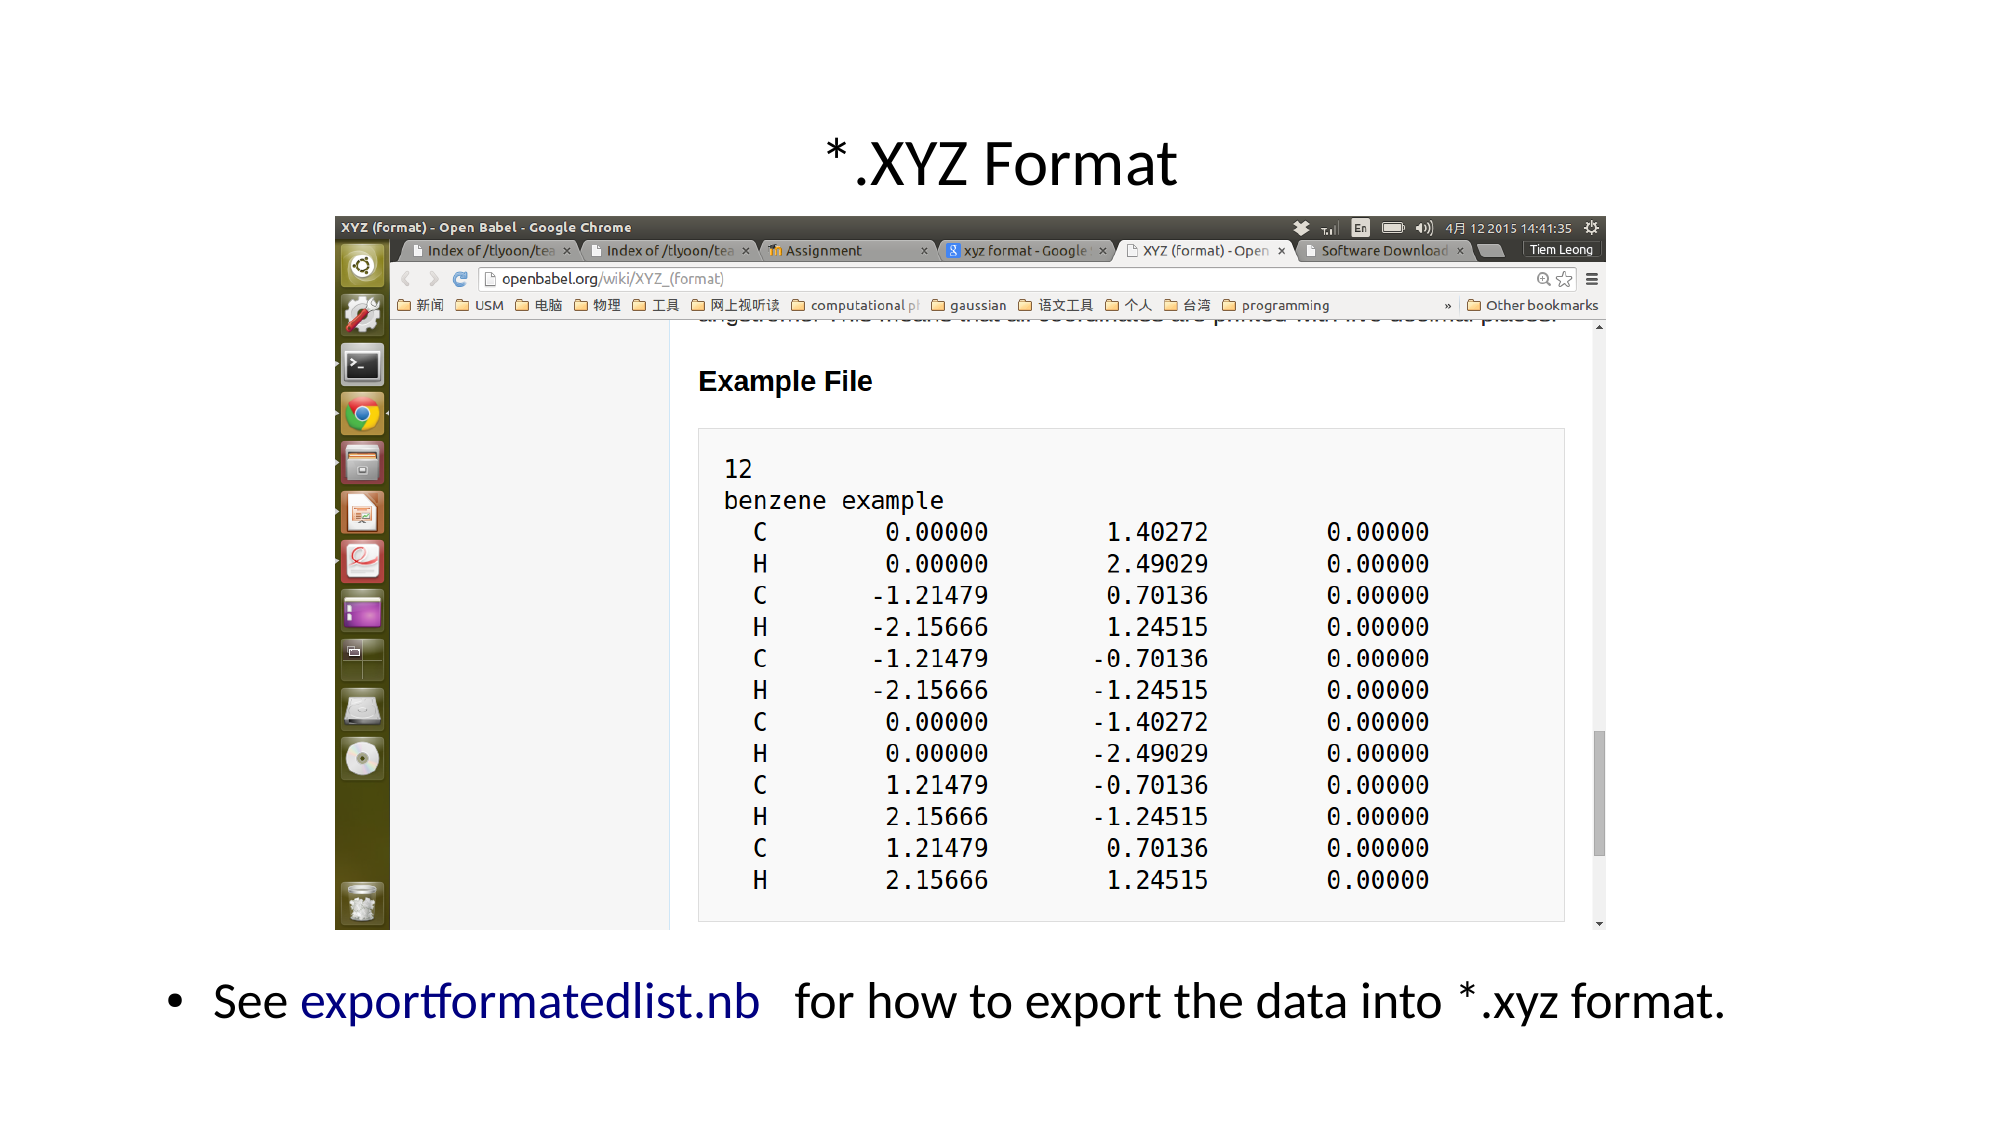

# *.XYZ Format
See exportformatedlist.nb for how to export the data into *.xyz format.